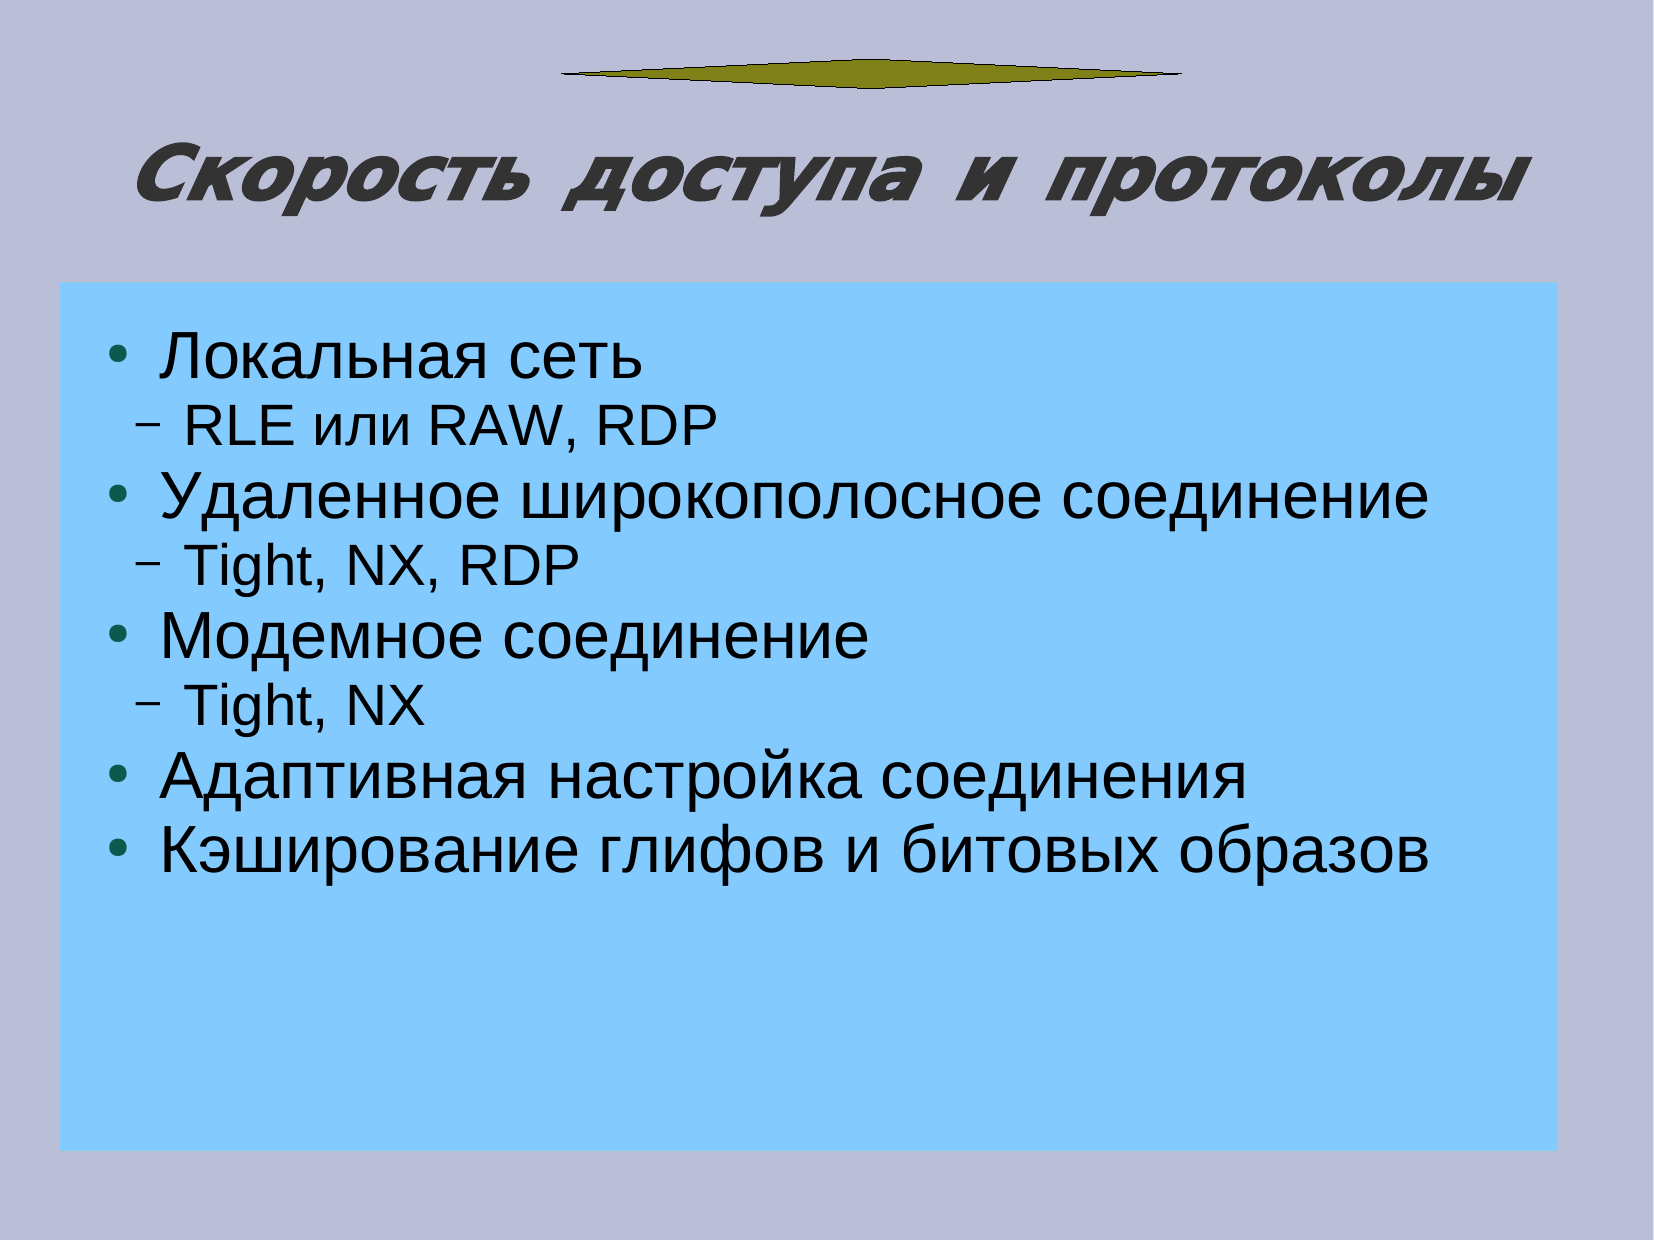

# Скорость доступа и протоколы
Локальная сеть
RLE или RAW, RDP
Удаленное широкополосное соединение
Tight, NX, RDP
Модемное соединение
Tight, NX
Адаптивная настройка соединения
Кэширование глифов и битовых образов